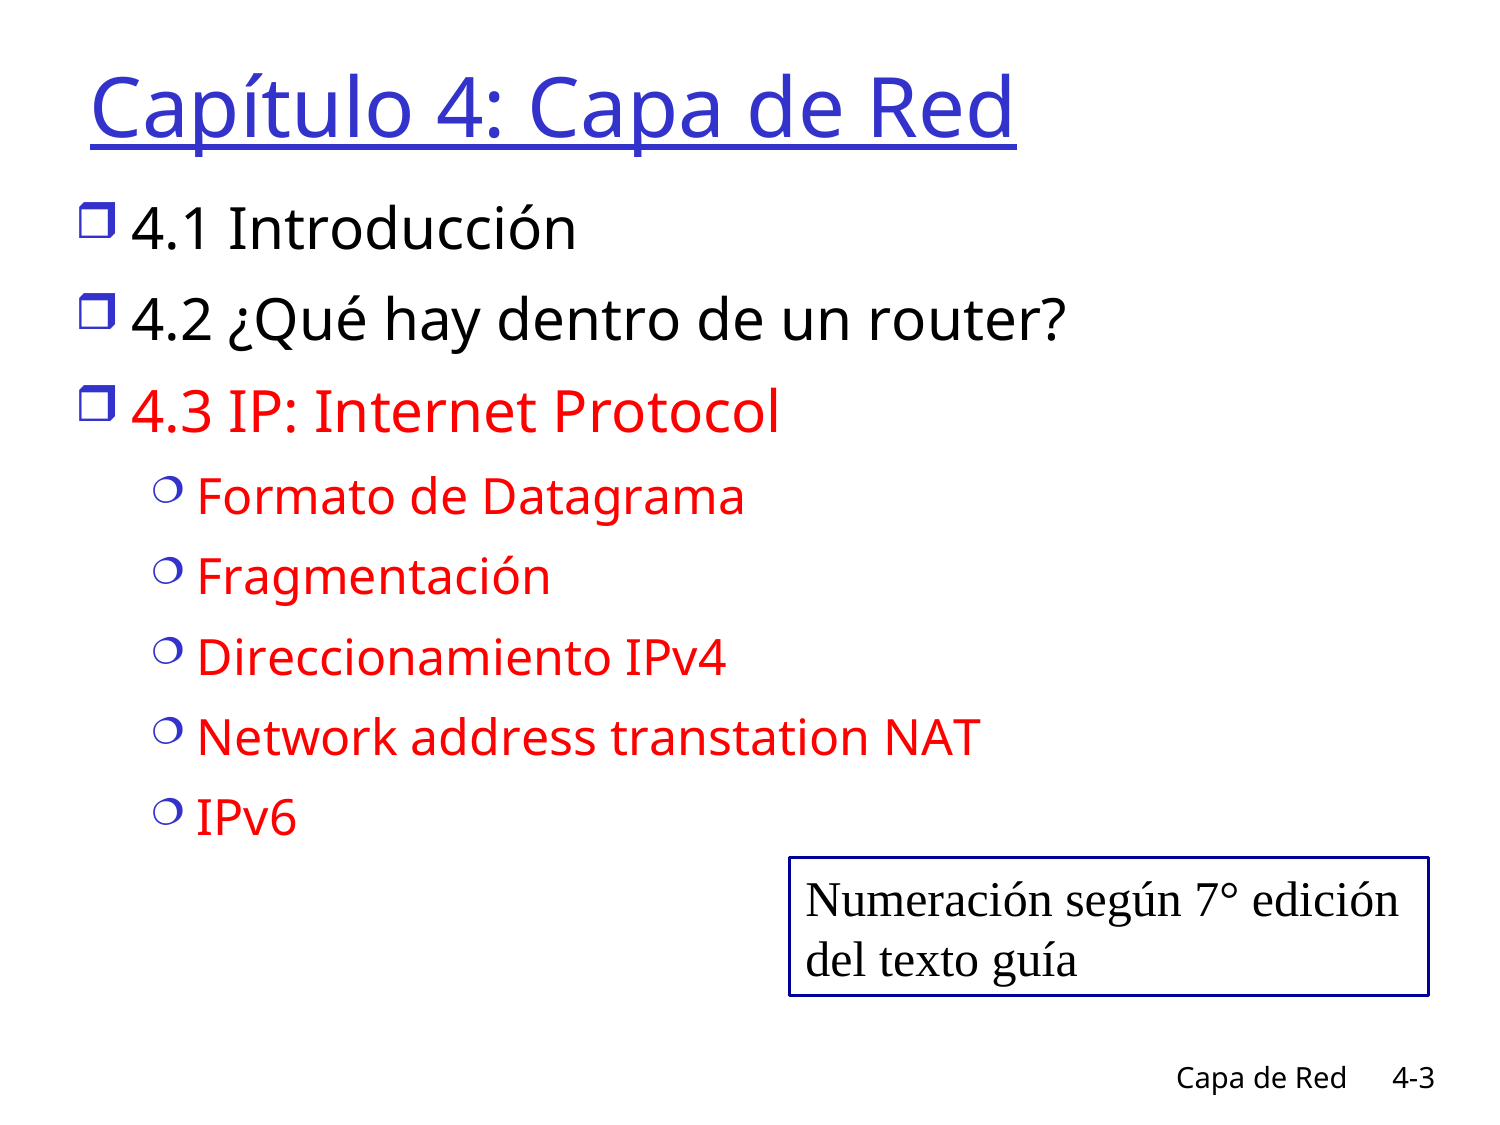

# Capítulo 4: Capa de Red
4.1 Introducción
4.2 ¿Qué hay dentro de un router?
4.3 IP: Internet Protocol
Formato de Datagrama
Fragmentación
Direccionamiento IPv4
Network address transtation NAT
IPv6
Numeración según 7° edición del texto guía
3